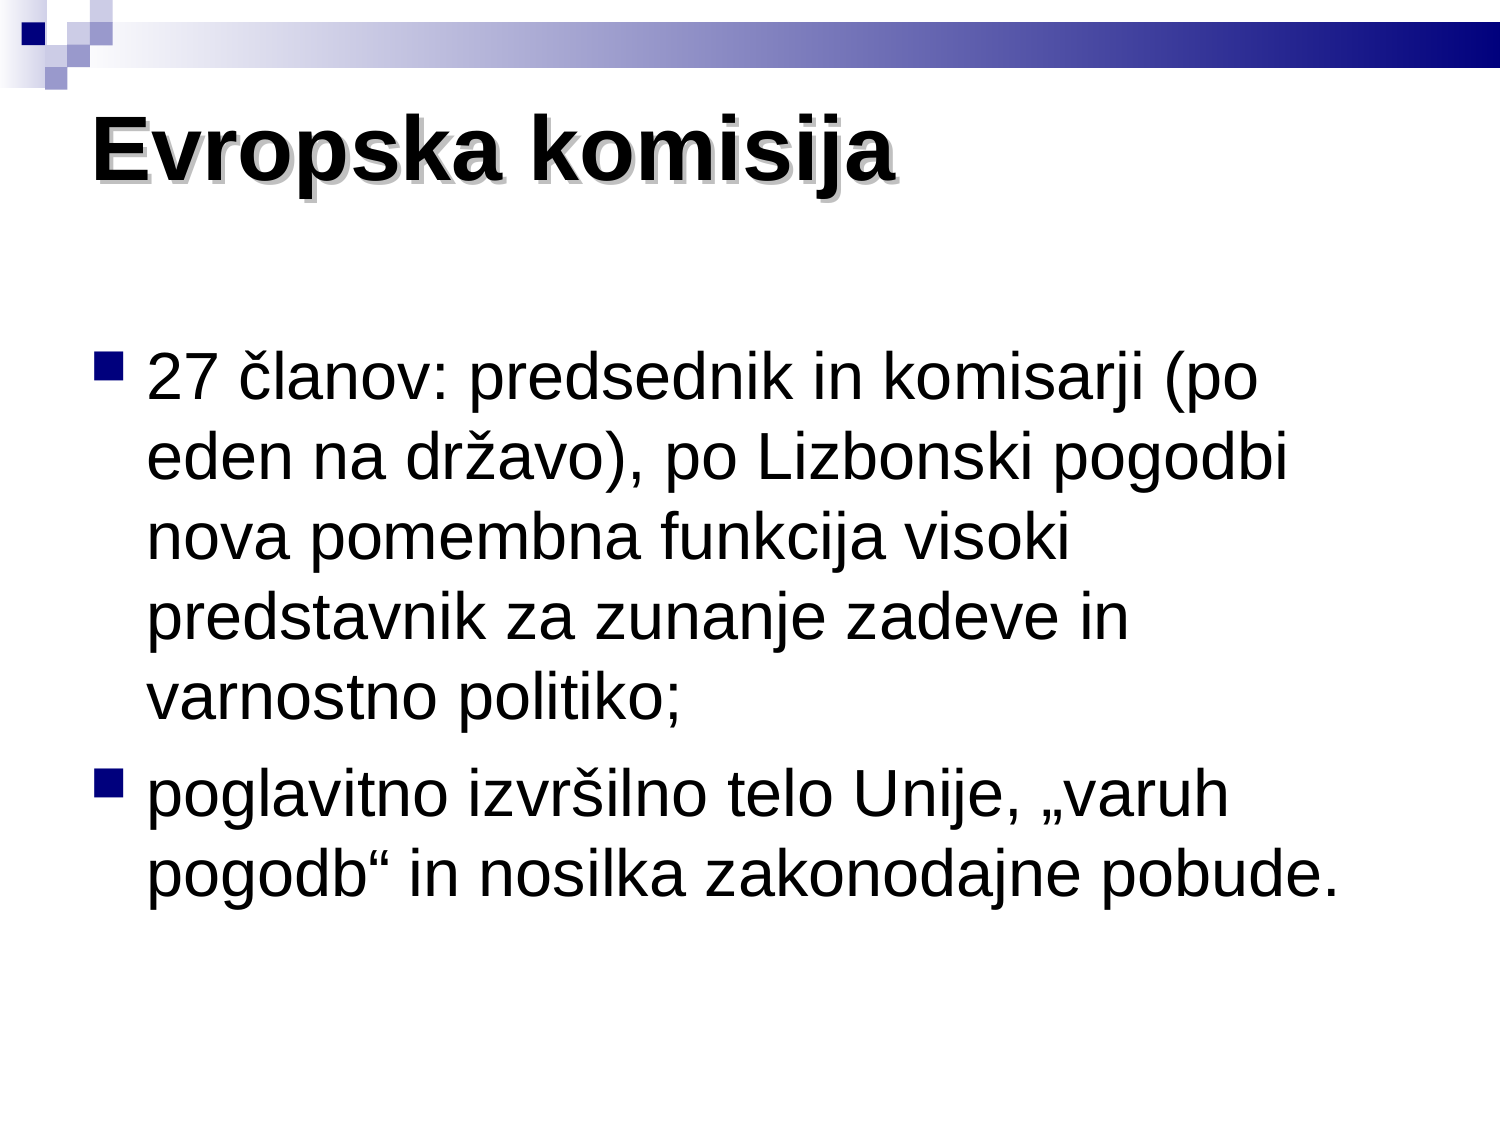

# Evropska komisija
27 članov: predsednik in komisarji (po eden na državo), po Lizbonski pogodbi nova pomembna funkcija visoki predstavnik za zunanje zadeve in varnostno politiko;
poglavitno izvršilno telo Unije, „varuh pogodb“ in nosilka zakonodajne pobude.